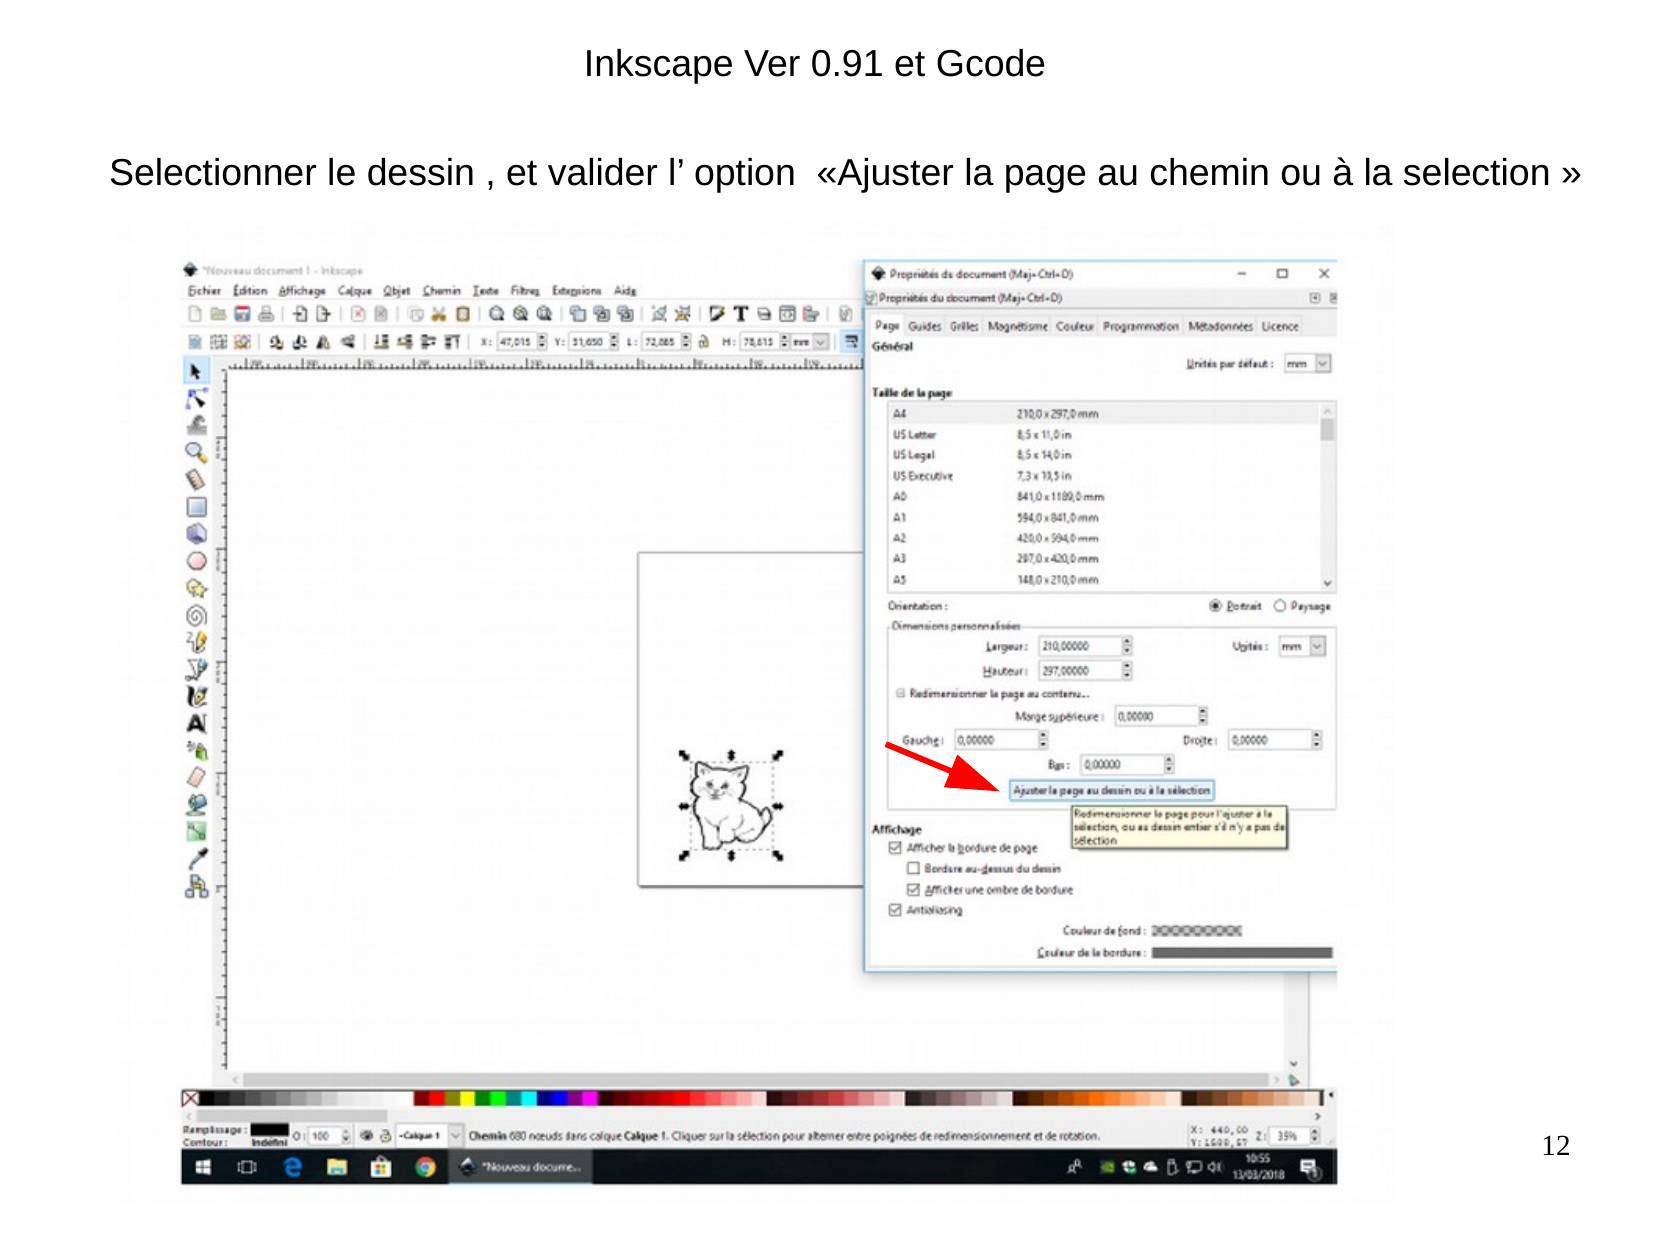

Inkscape Ver 0.91 et Gcode
Selectionner le dessin , et valider l’ option «Ajuster la page au chemin ou à la selection »
12